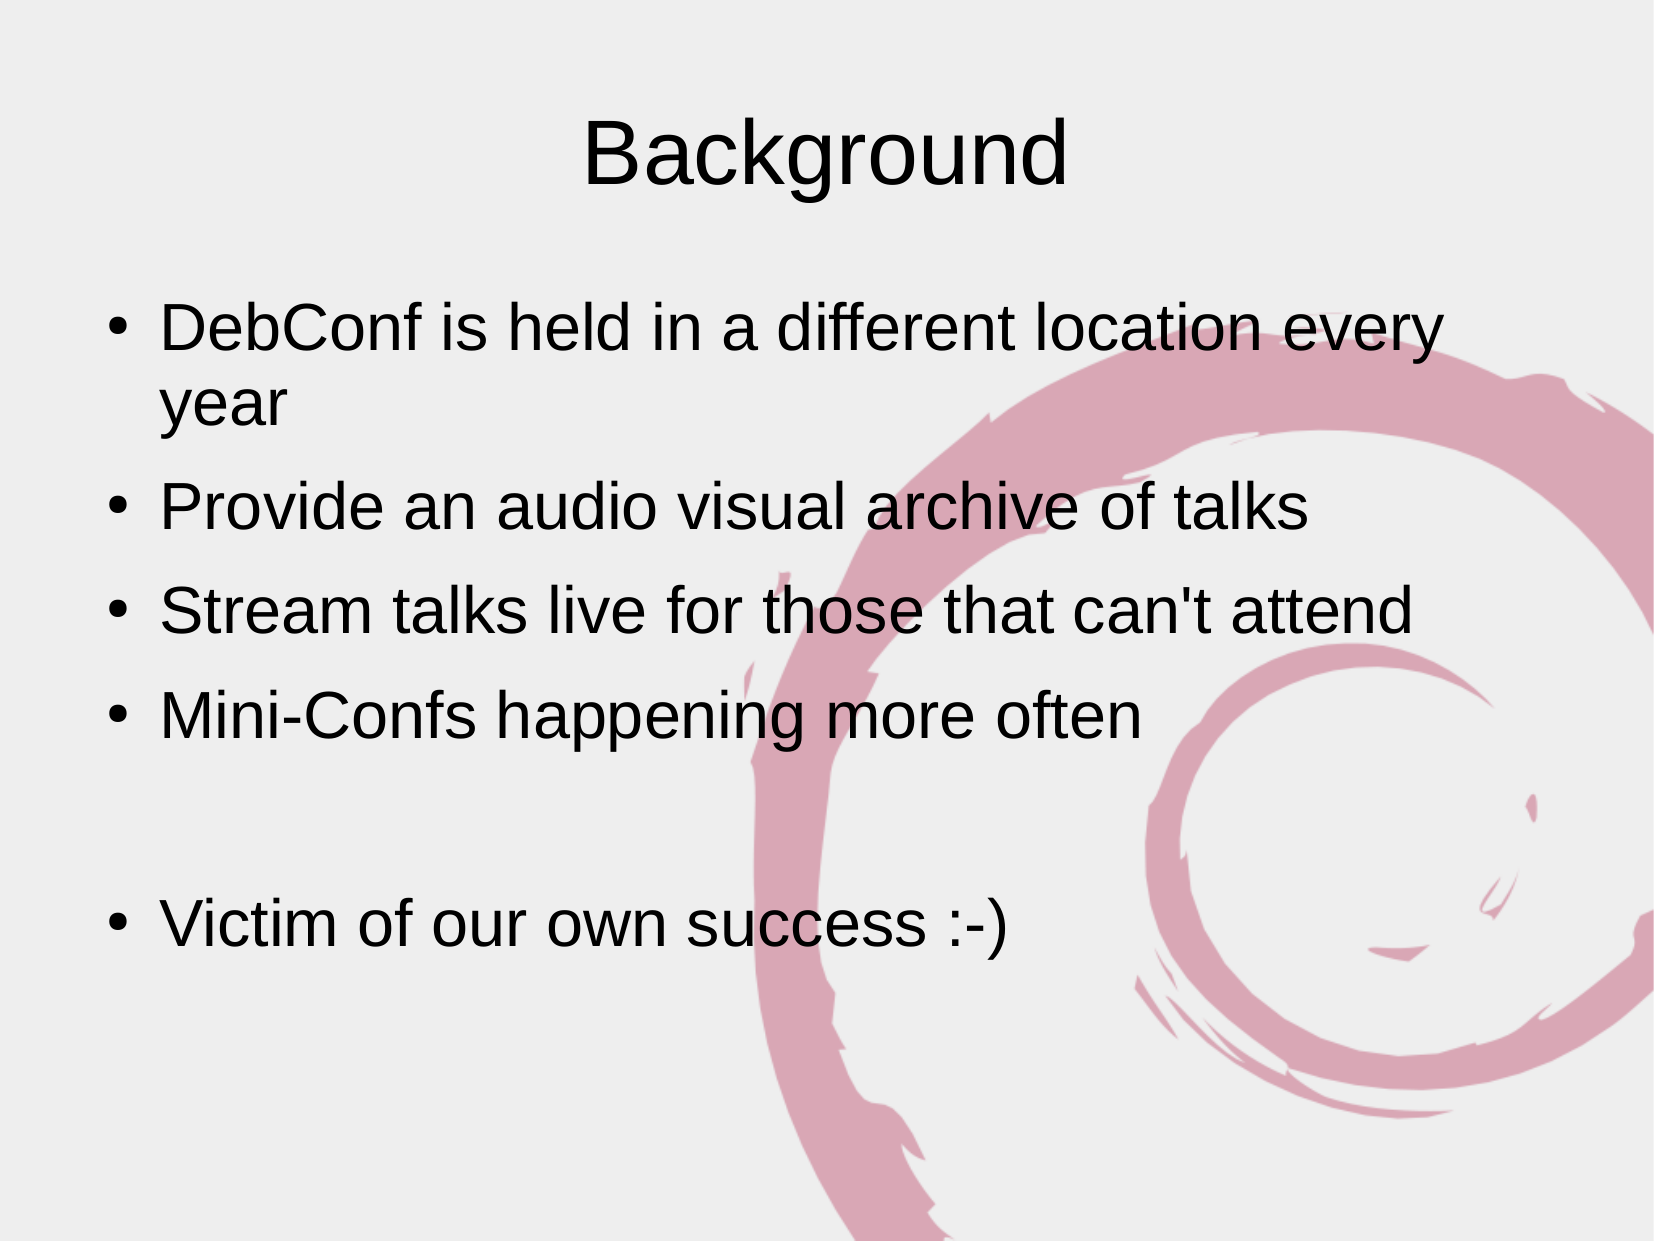

# Background
DebConf is held in a different location every year
Provide an audio visual archive of talks
Stream talks live for those that can't attend
Mini-Confs happening more often
Victim of our own success :-)